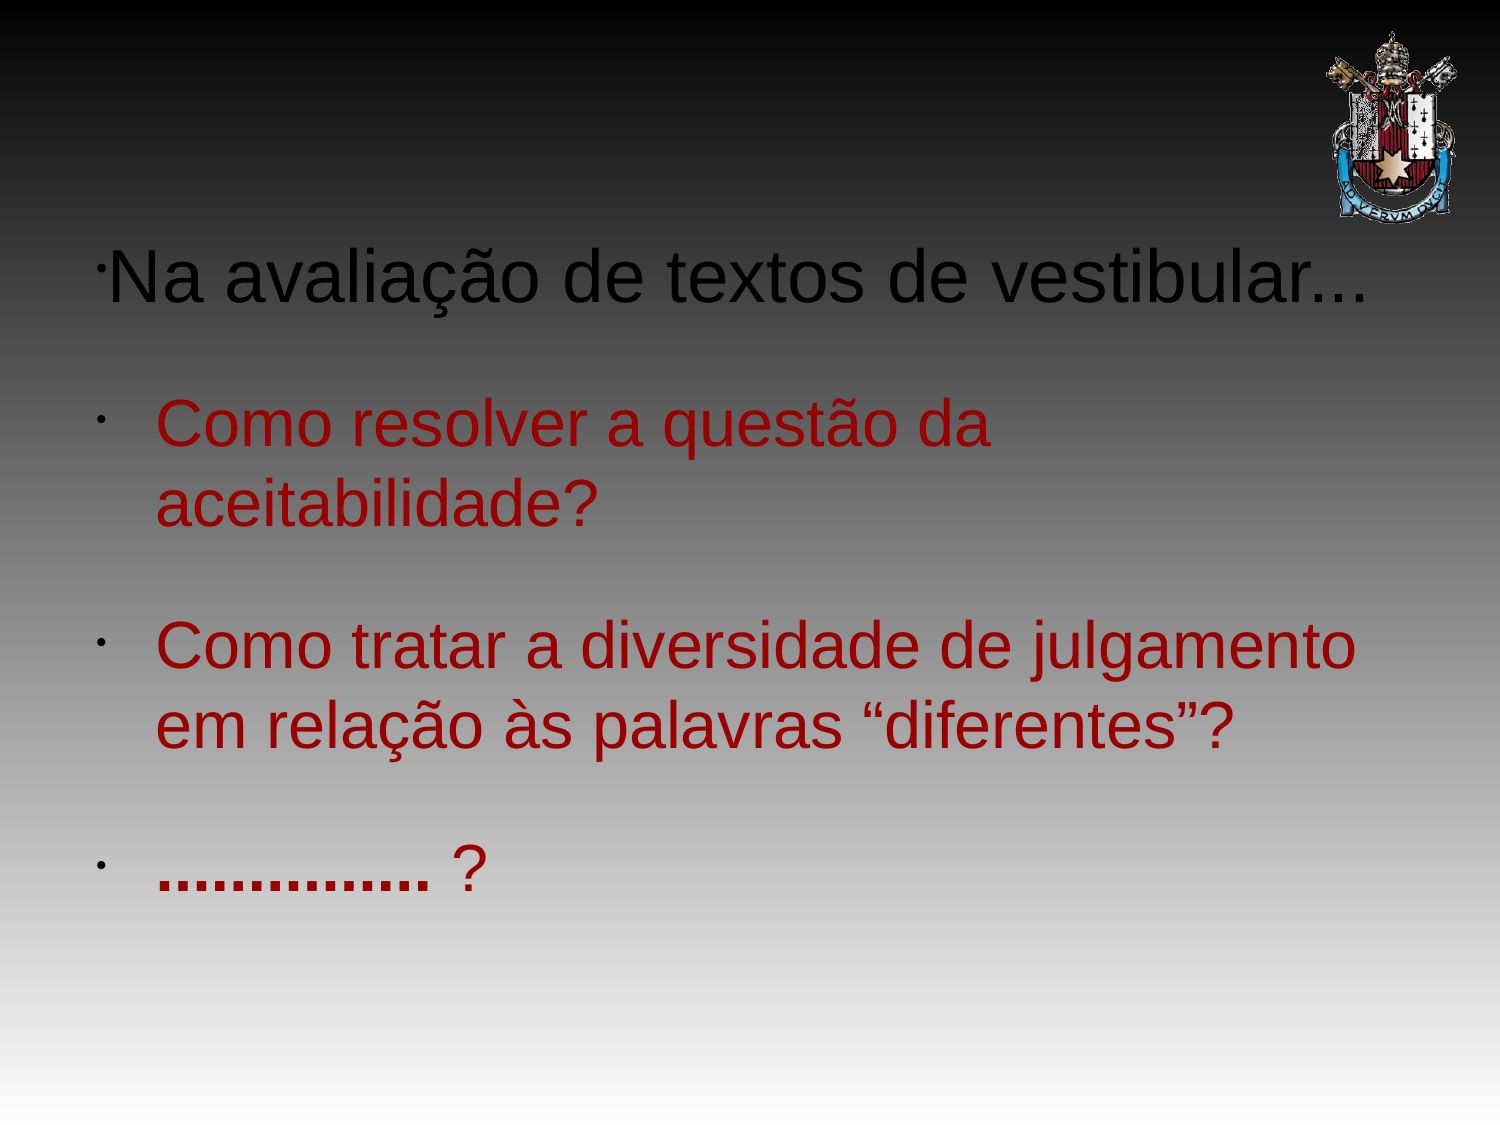

# Na avaliação de textos de vestibular...
Como resolver a questão da aceitabilidade?
Como tratar a diversidade de julgamento em relação às palavras “diferentes”?
............... ?